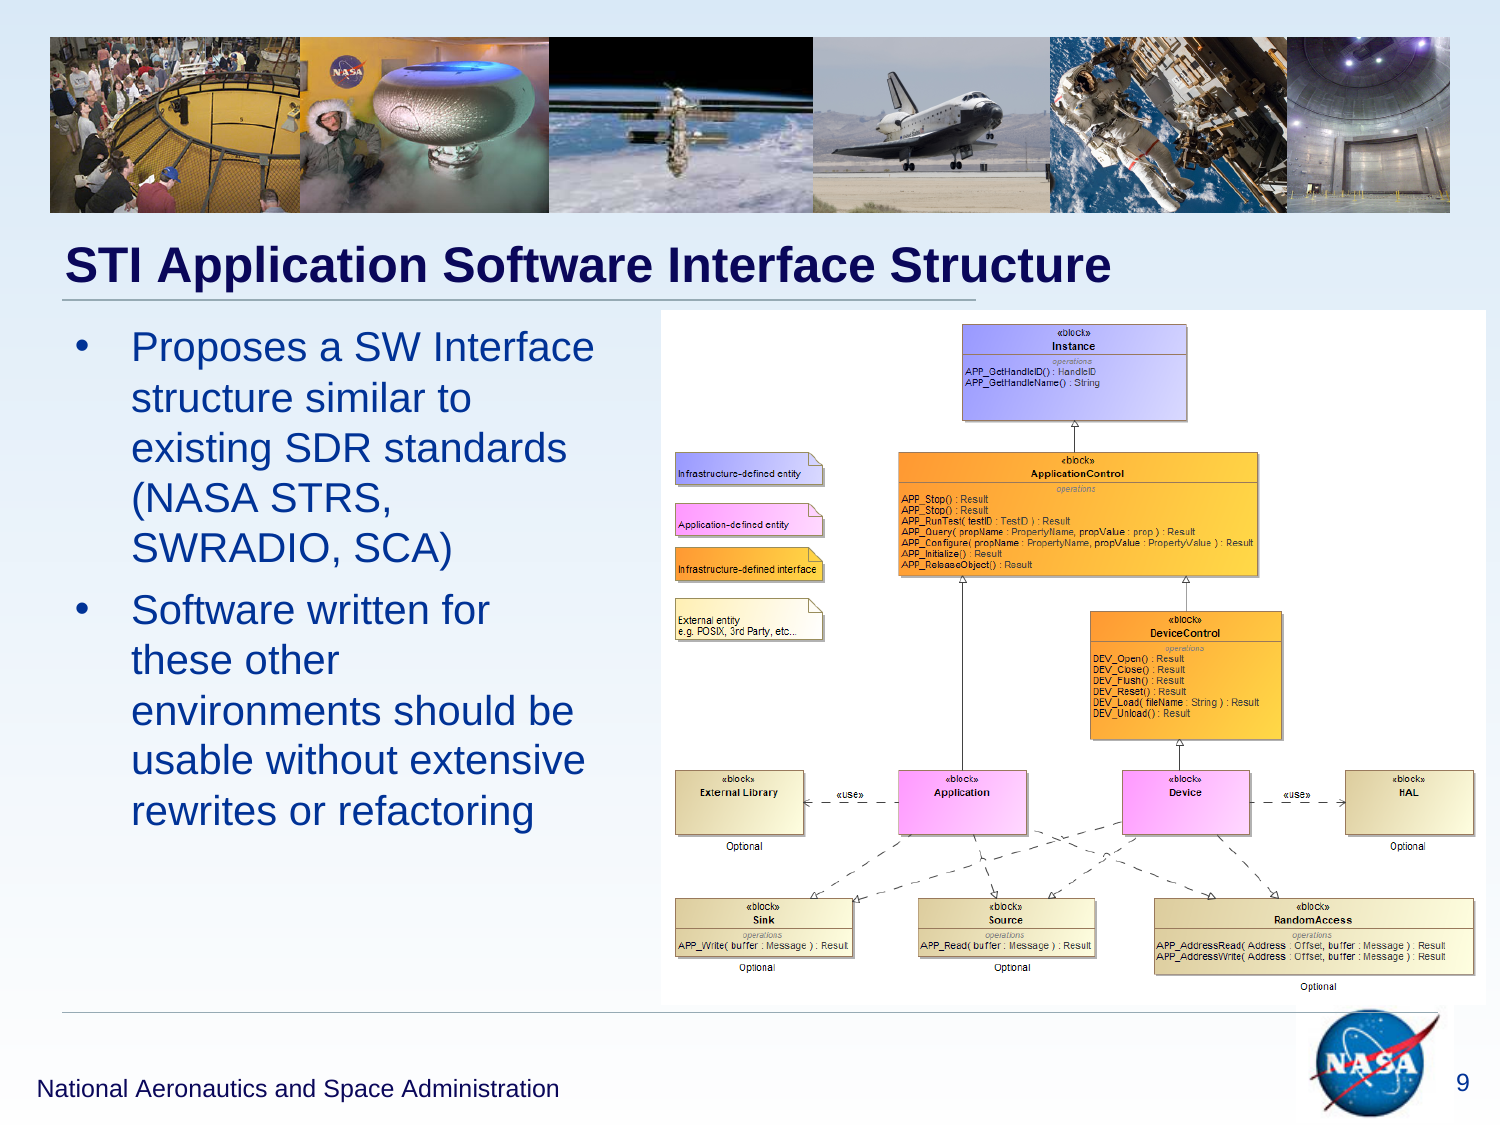

# STI Application Software Interface Structure
Proposes a SW Interface structure similar to existing SDR standards (NASA STRS, SWRADIO, SCA)
Software written for these other environments should be usable without extensive rewrites or refactoring
9
National Aeronautics and Space Administration